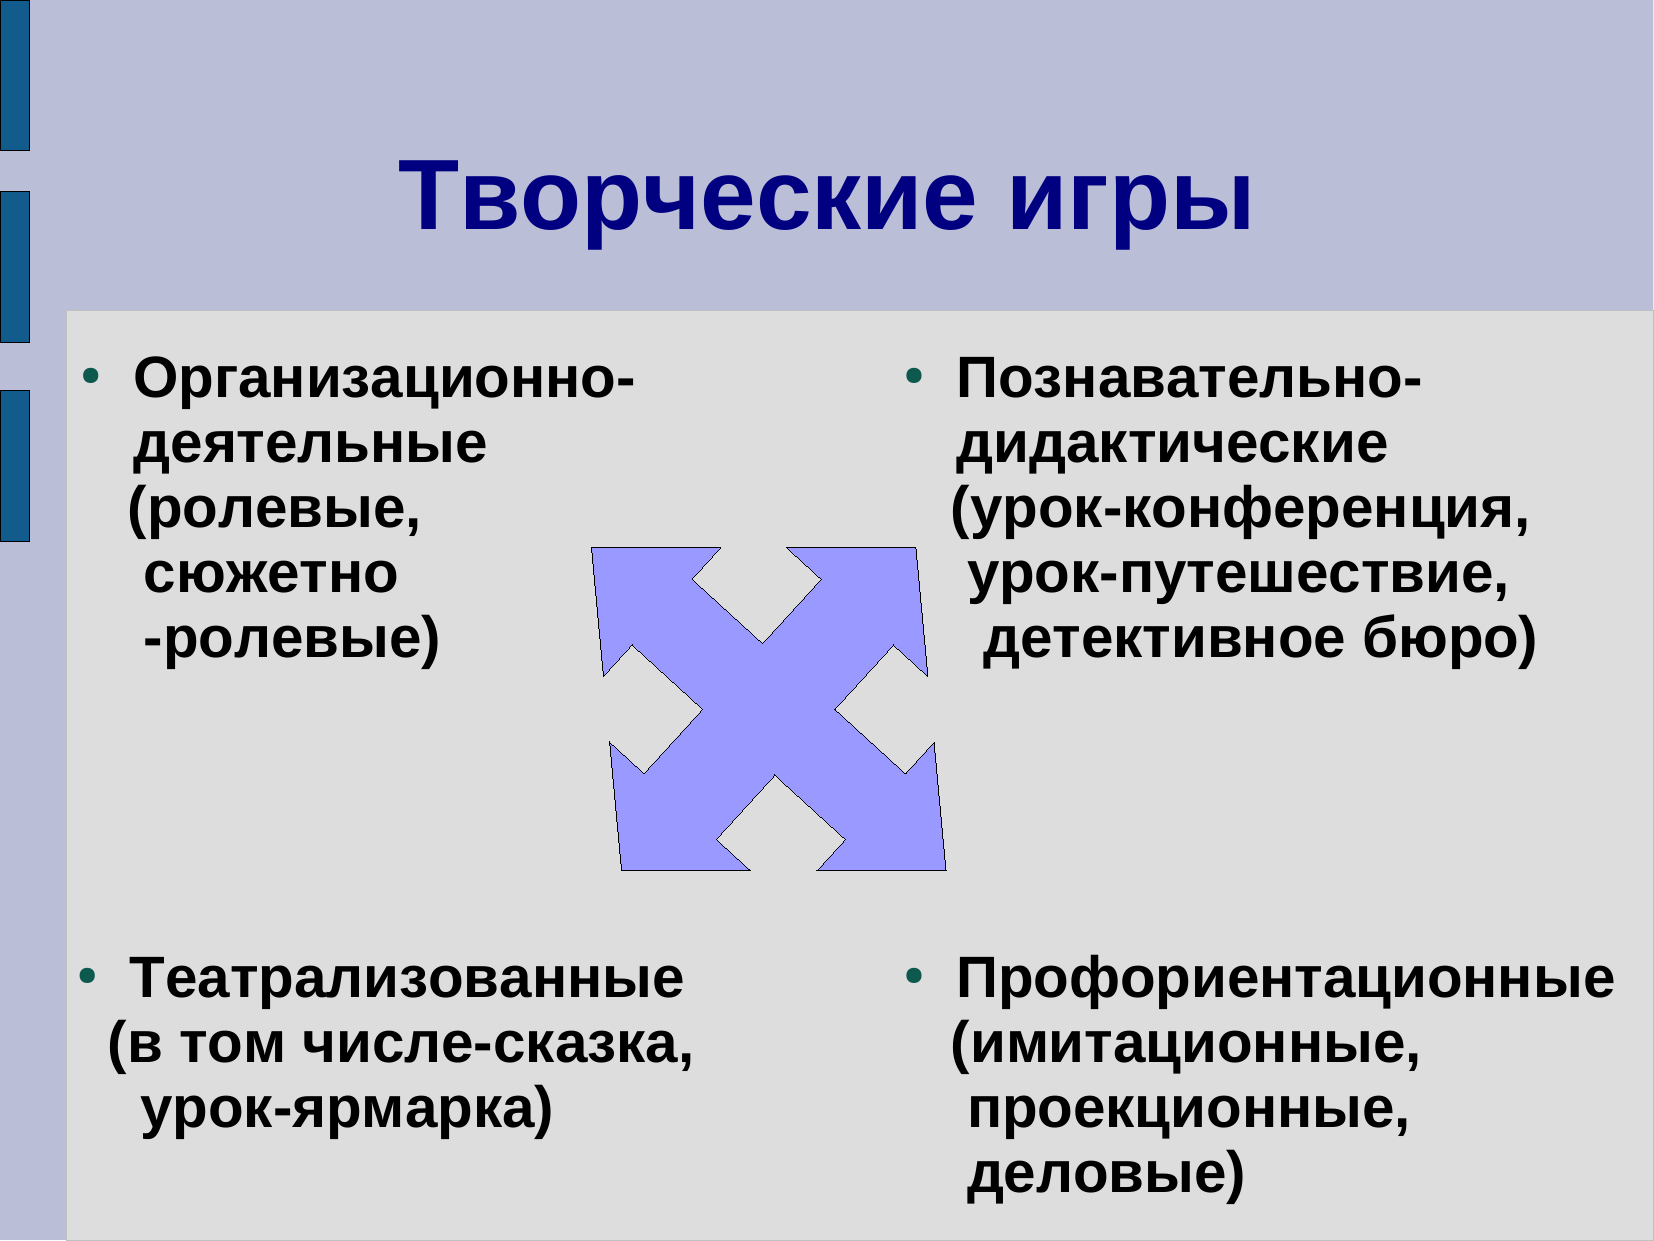

# Творческие игры
Организационно-деятельные
 (ролевые,
 сюжетно
 -ролевые)
Познавательно-дидактические
 (урок-конференция,
 урок-путешествие,
 детективное бюро)
Театрализованные
 (в том числе-сказка,
 урок-ярмарка)
Профориентационные
 (имитационные,
 проекционные,
 деловые)